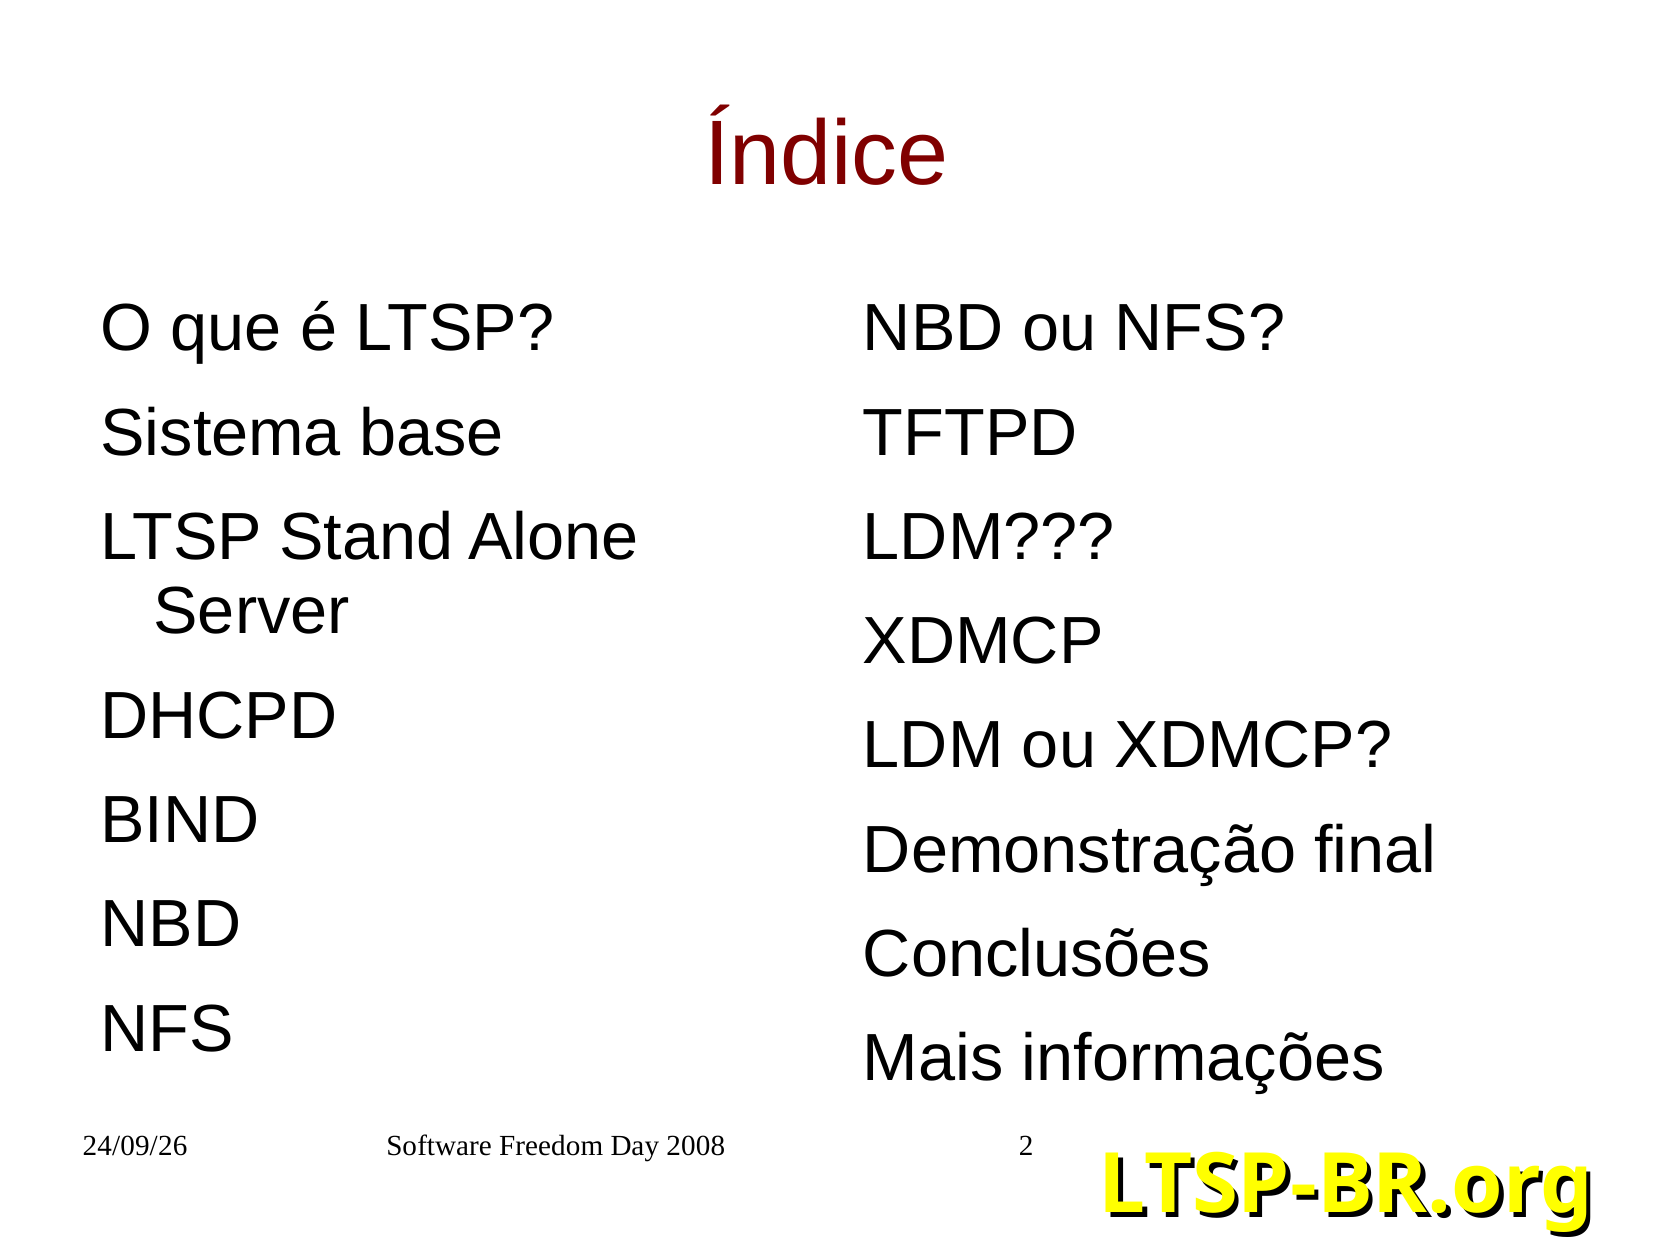

# Índice
O que é LTSP?
Sistema base
LTSP Stand Alone Server
DHCPD
BIND
NBD
NFS
NBD ou NFS?
TFTPD
LDM???
XDMCP
LDM ou XDMCP?
Demonstração final
Conclusões
Mais informações
Software Freedom Day 2008
2